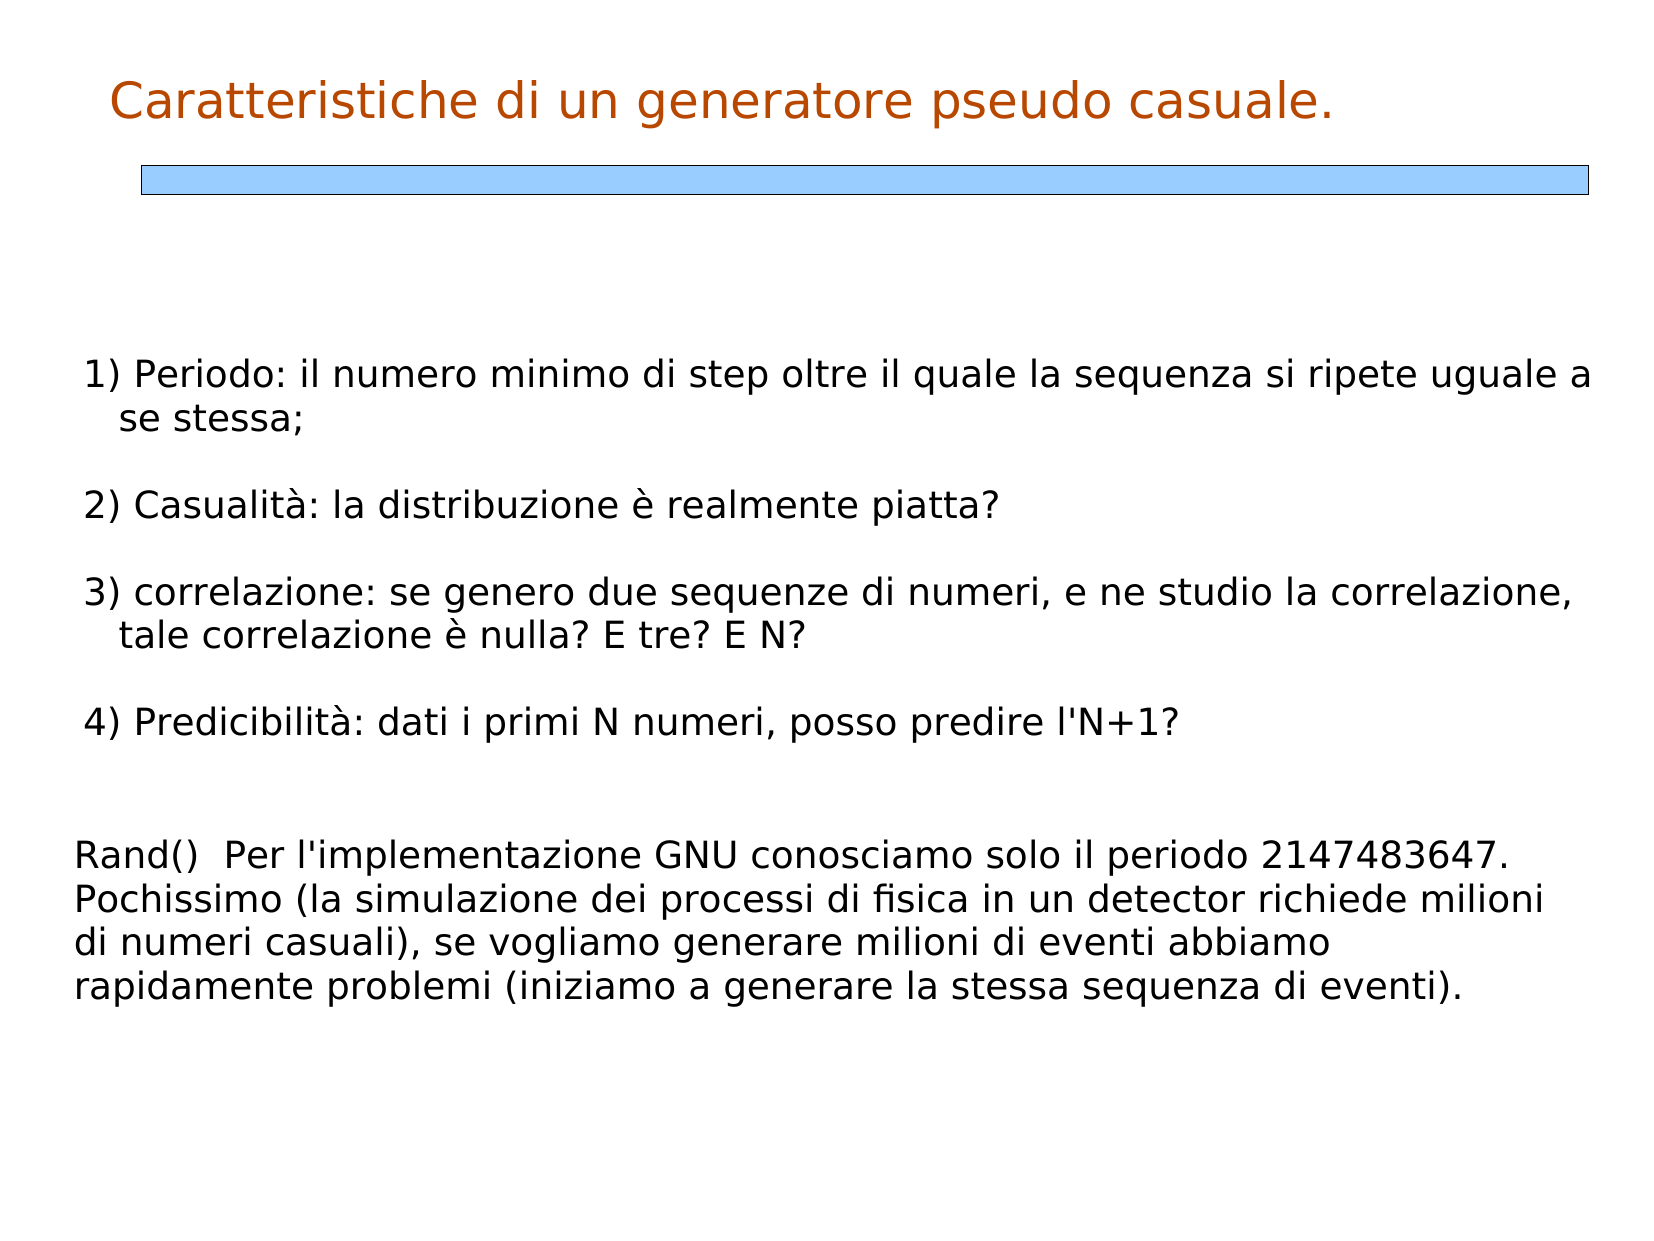

Caratteristiche di un generatore pseudo casuale.
1) Periodo: il numero minimo di step oltre il quale la sequenza si ripete uguale a se stessa;
2) Casualità: la distribuzione è realmente piatta?
3) correlazione: se genero due sequenze di numeri, e ne studio la correlazione, tale correlazione è nulla? E tre? E N?
4) Predicibilità: dati i primi N numeri, posso predire l'N+1?
Rand() Per l'implementazione GNU conosciamo solo il periodo 2147483647.
Pochissimo (la simulazione dei processi di fisica in un detector richiede milioni di numeri casuali), se vogliamo generare milioni di eventi abbiamo rapidamente problemi (iniziamo a generare la stessa sequenza di eventi).